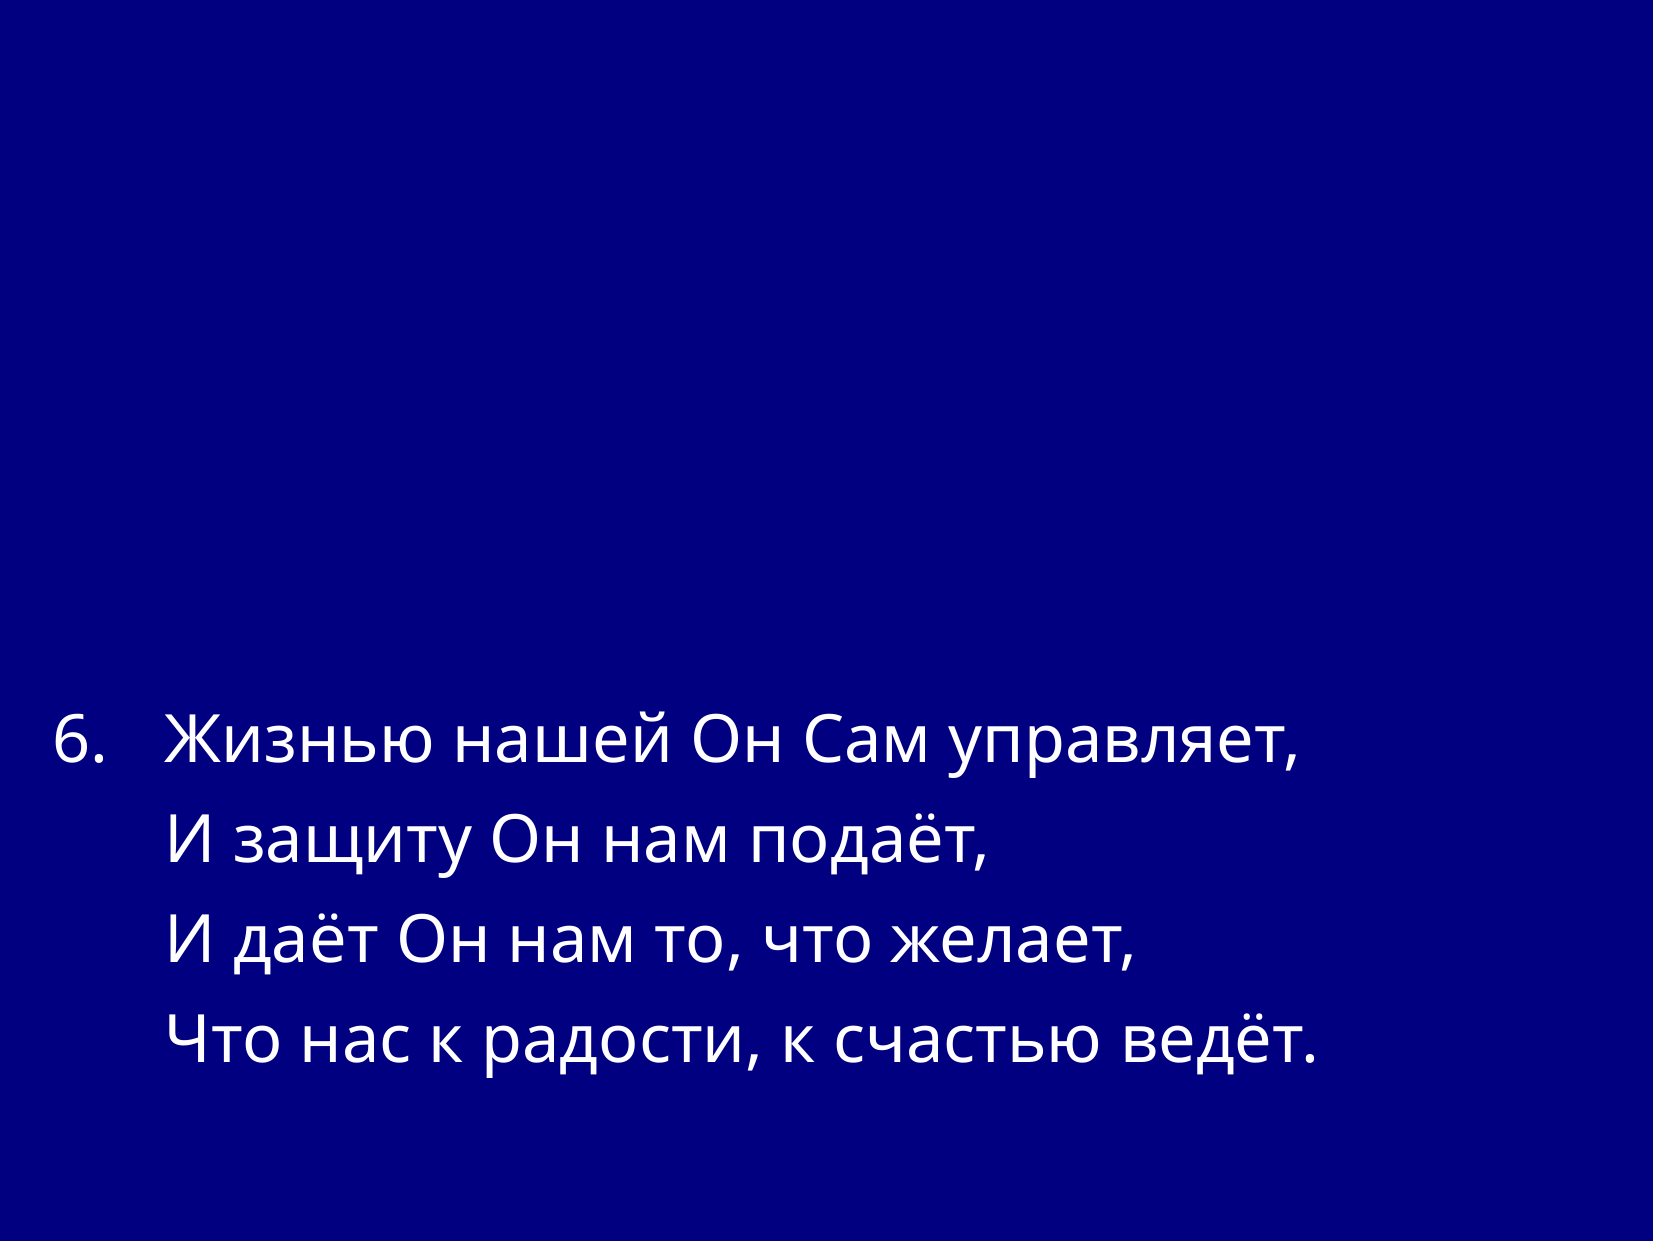

6.	Жизнью нашей Он Сам управляет,
	И защиту Он нам подаёт,
	И даёт Он нам то, что желает,
	Что нас к радости, к счастью ведёт.